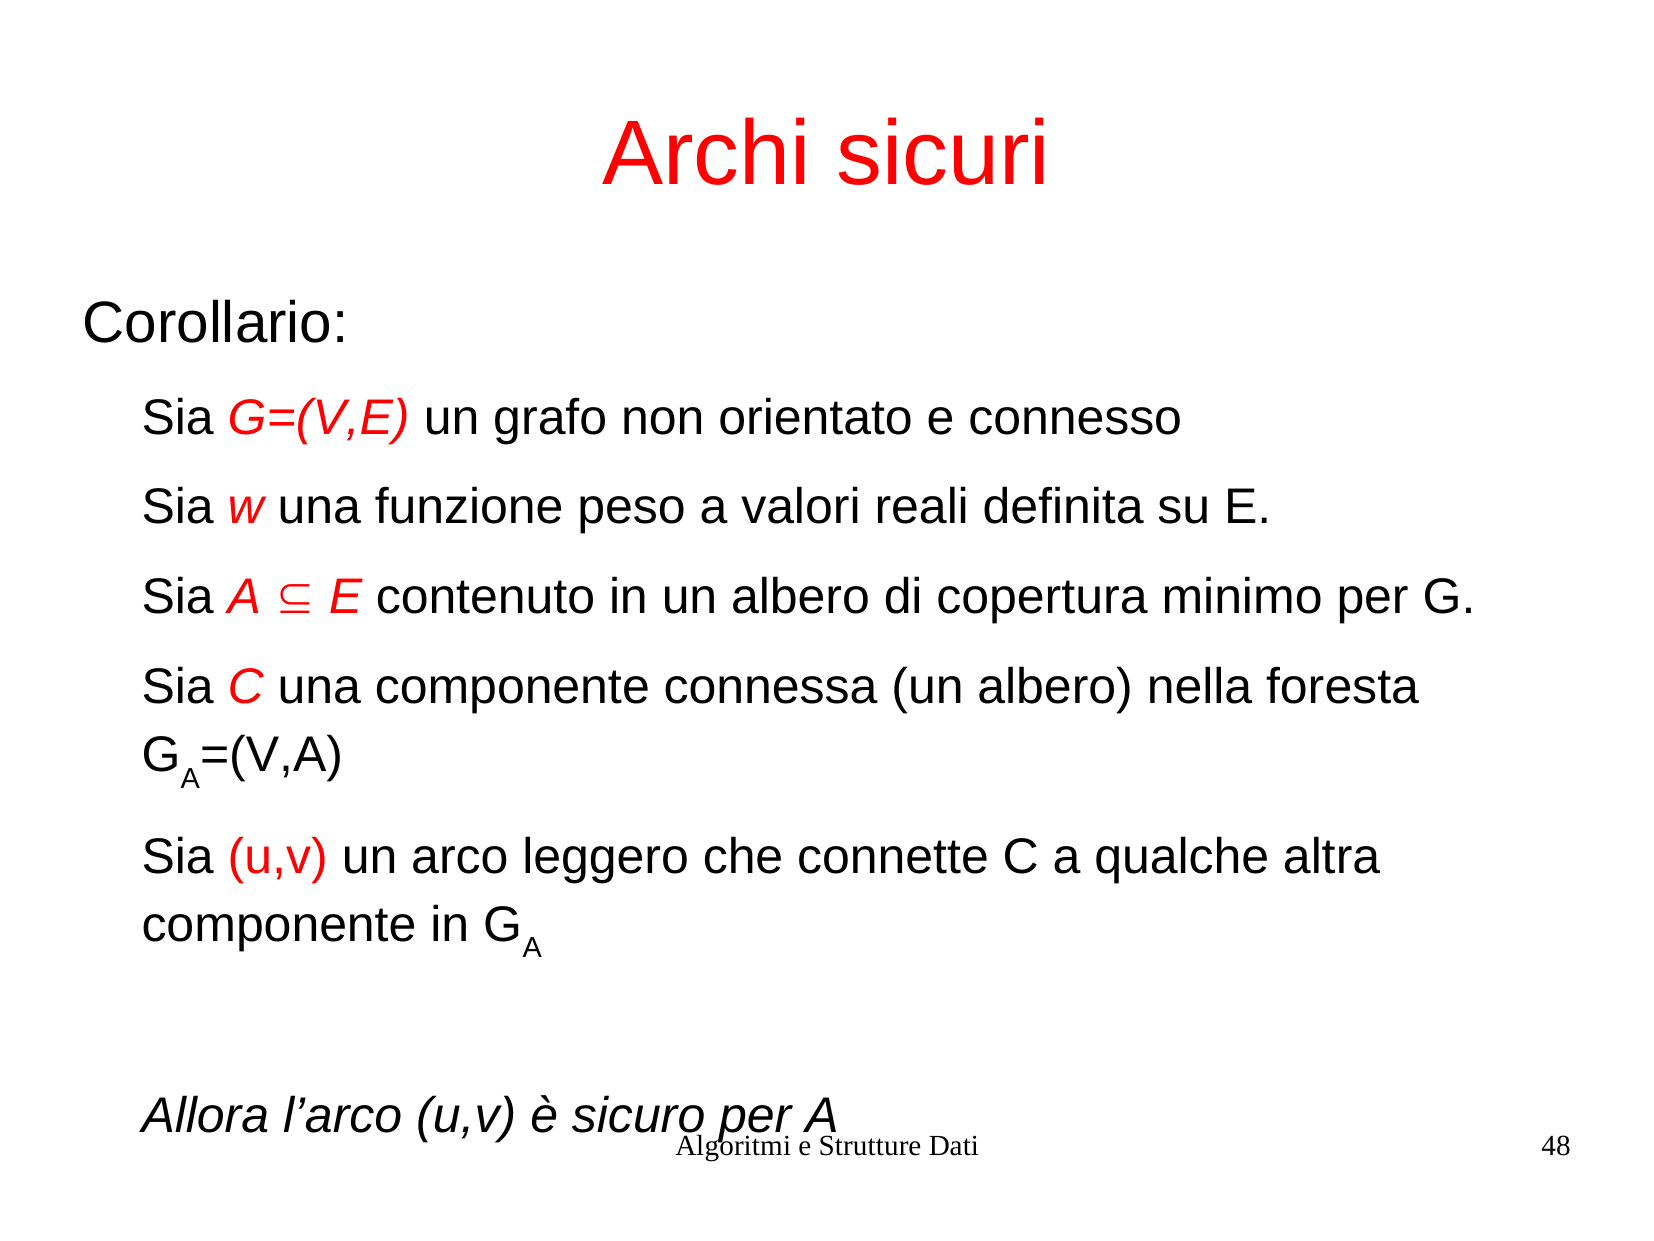

# Archi sicuri
Corollario:
Sia G=(V,E) un grafo non orientato e connesso
Sia w una funzione peso a valori reali definita su E.
Sia A  E contenuto in un albero di copertura minimo per G.
Sia C una componente connessa (un albero) nella foresta GA=(V,A)
Sia (u,v) un arco leggero che connette C a qualche altra componente in GA
Allora l’arco (u,v) è sicuro per A
Algoritmi e Strutture Dati
48